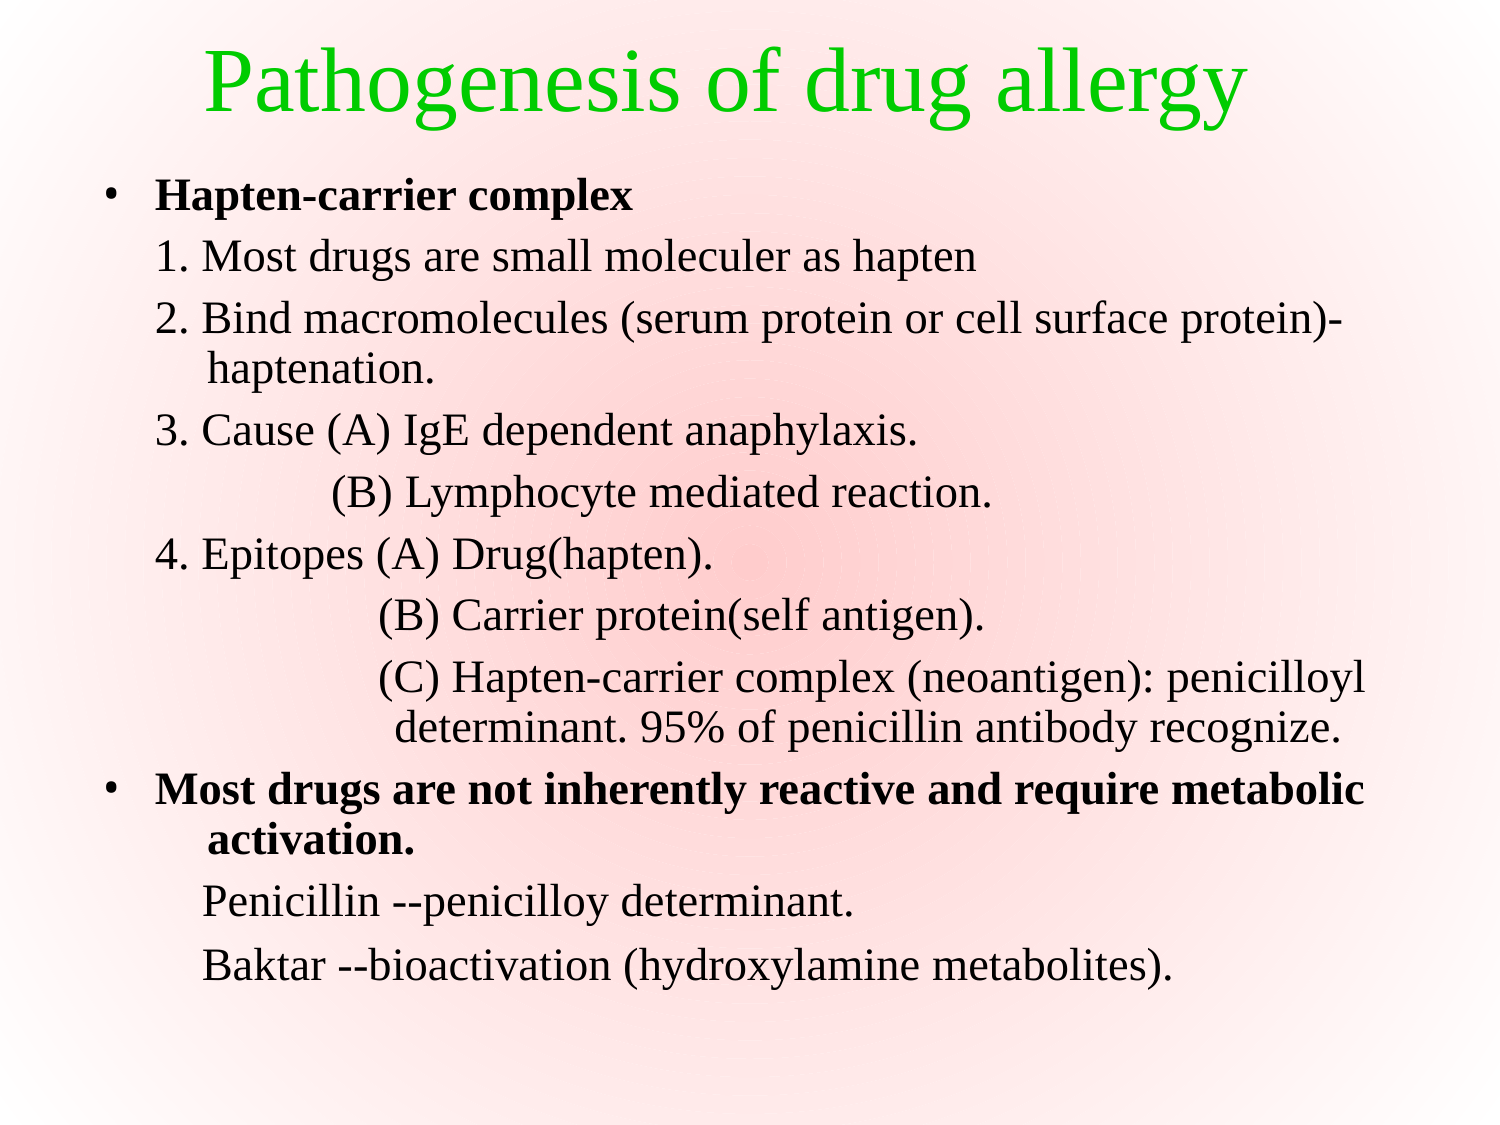

# Pathogenesis of drug allergy
Hapten-carrier complex
1. Most drugs are small moleculer as hapten
2. Bind macromolecules (serum protein or cell surface protein)-haptenation.
3. Cause (A) IgE dependent anaphylaxis.
 (B) Lymphocyte mediated reaction.
4. Epitopes (A) Drug(hapten).
 (B) Carrier protein(self antigen).
 (C) Hapten-carrier complex (neoantigen): penicilloyl
 determinant. 95% of penicillin antibody recognize.
Most drugs are not inherently reactive and require metabolic activation.
 Penicillin --penicilloy determinant.
 Baktar --bioactivation (hydroxylamine metabolites).